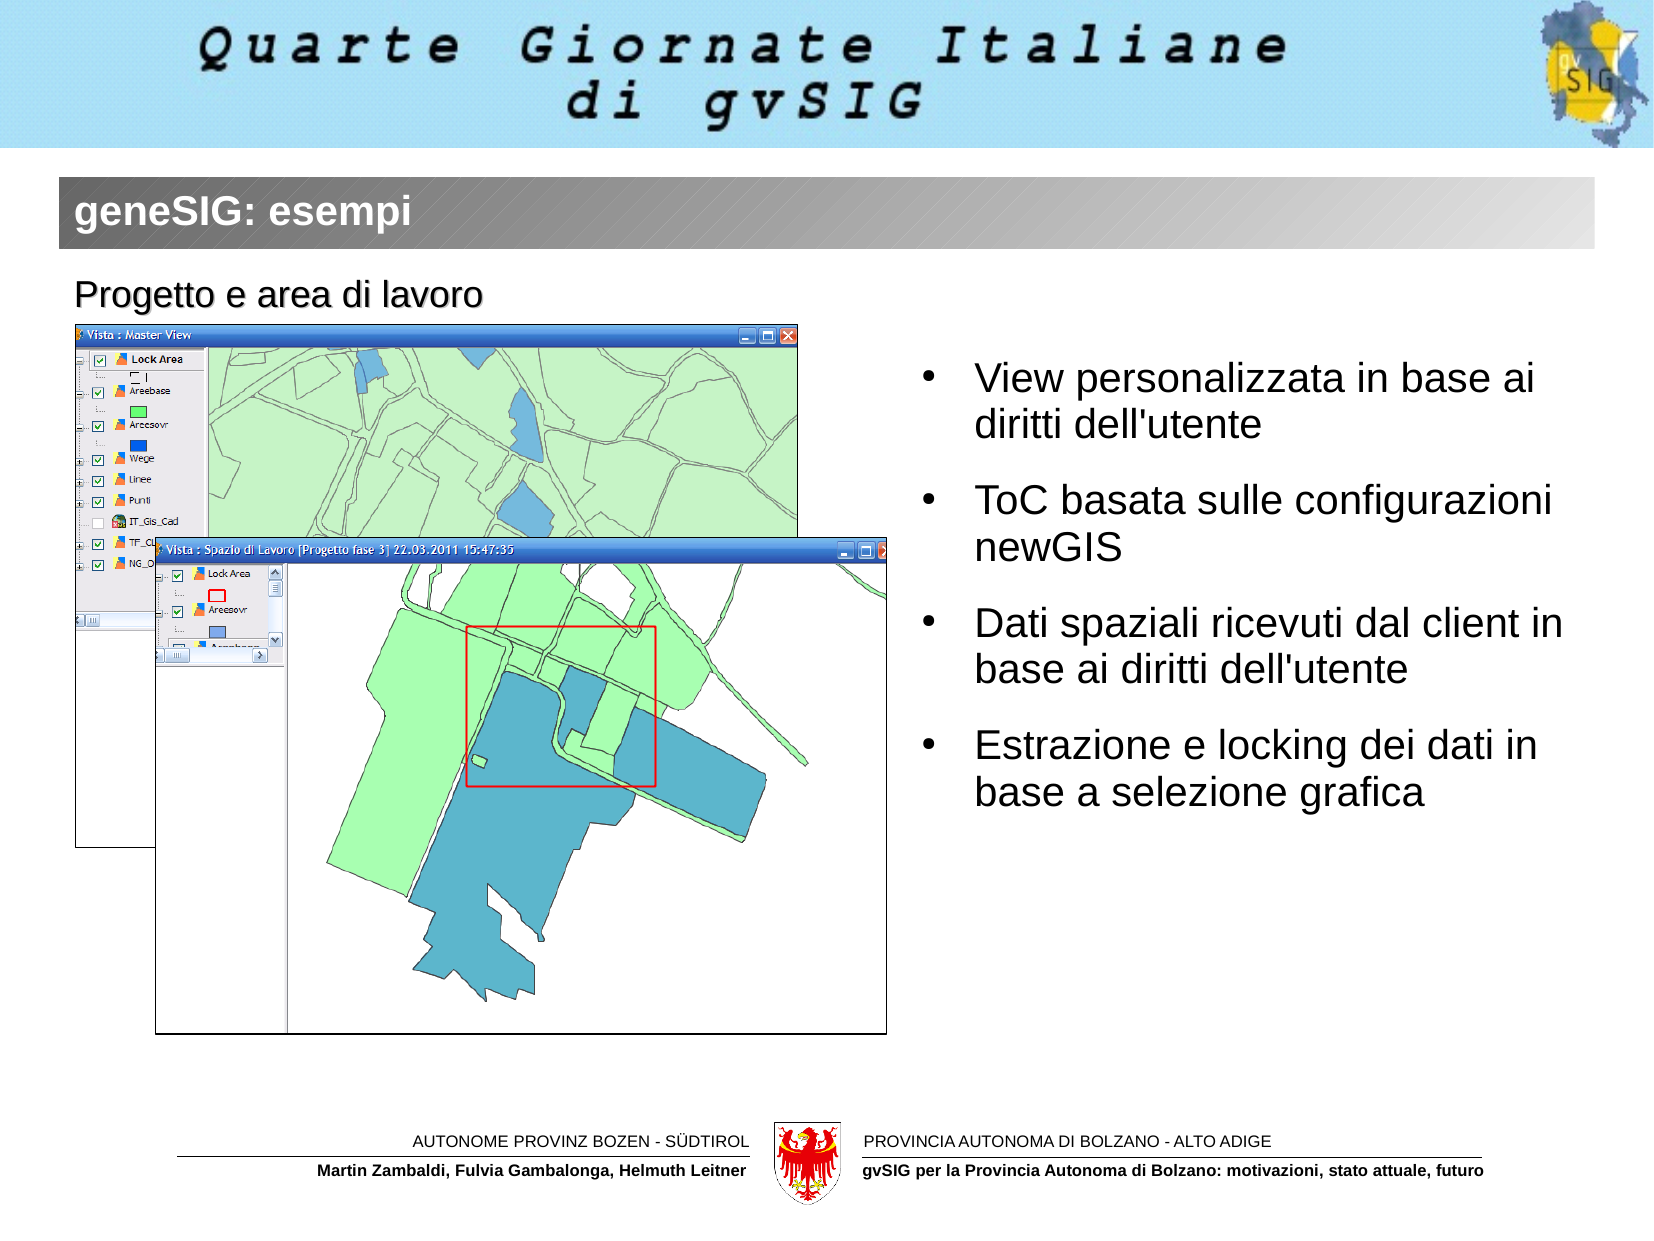

geneSIG: esempi
Progetto e area di lavoro
# View personalizzata in base ai diritti dell'utente
ToC basata sulle configurazioni newGIS
Dati spaziali ricevuti dal client in base ai diritti dell'utente
Estrazione e locking dei dati in base a selezione grafica